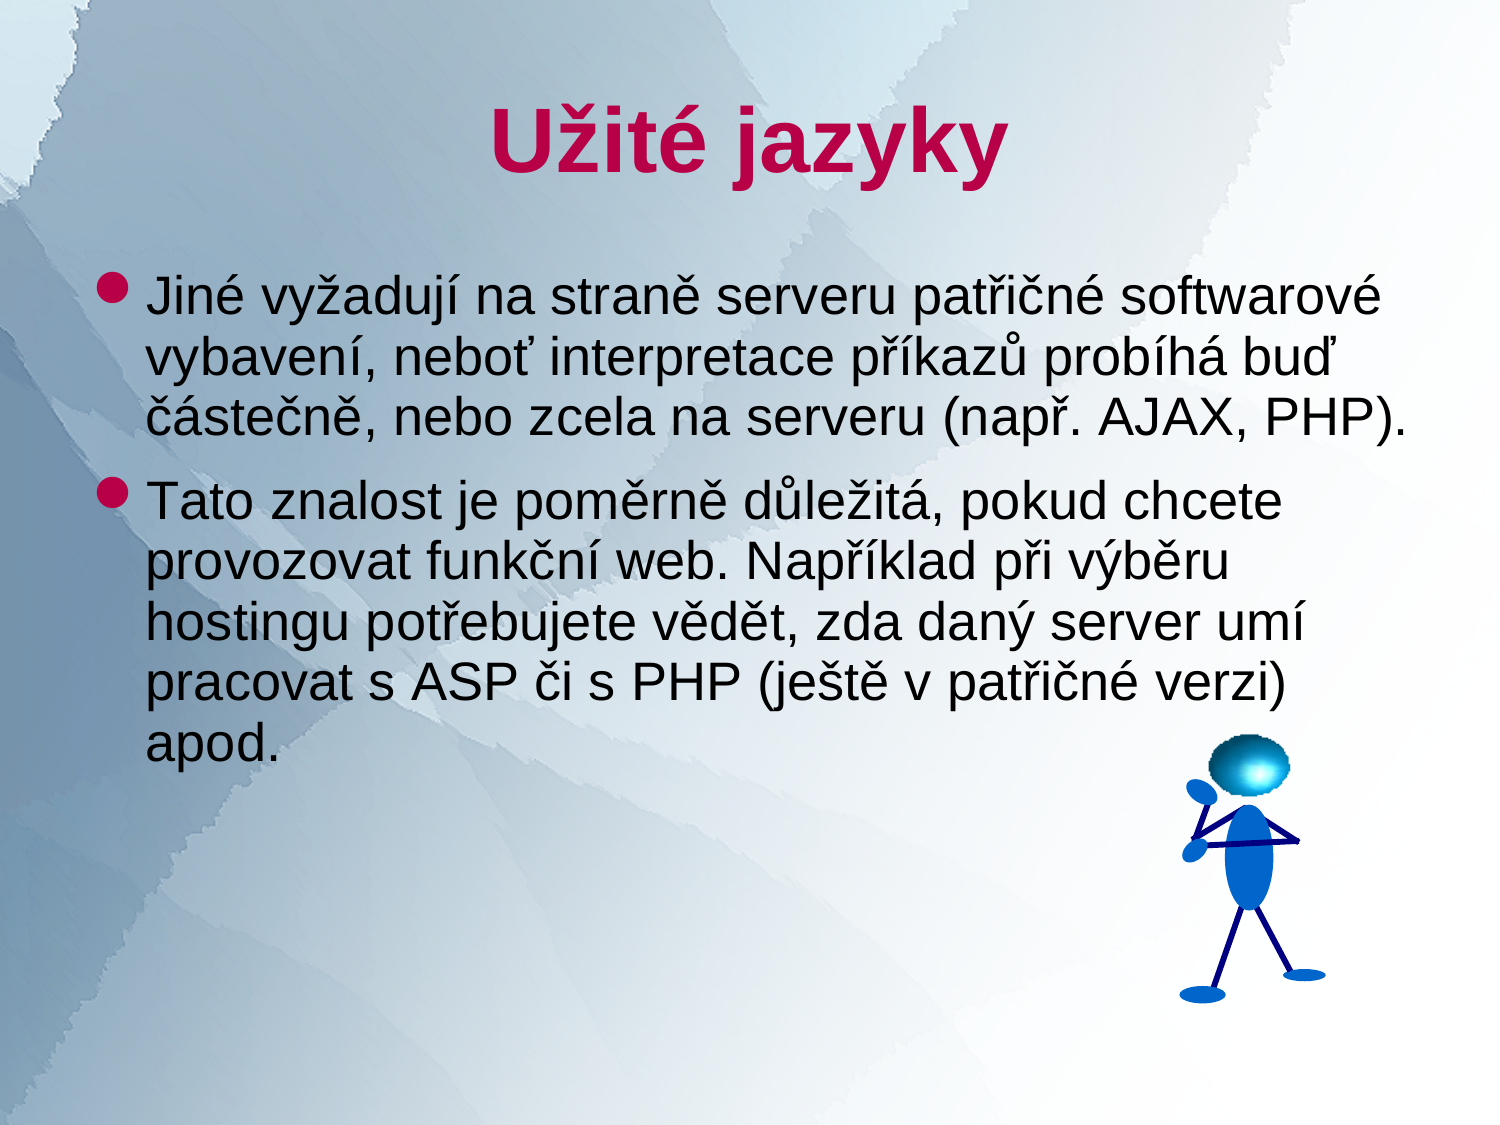

Užité jazyky
Jiné vyžadují na straně serveru patřičné softwarové vybavení, neboť interpretace příkazů probíhá buď částečně, nebo zcela na serveru (např. AJAX, PHP).
Tato znalost je poměrně důležitá, pokud chcete provozovat funkční web. Například při výběru hostingu potřebujete vědět, zda daný server umí pracovat s ASP či s PHP (ještě v patřičné verzi) apod.